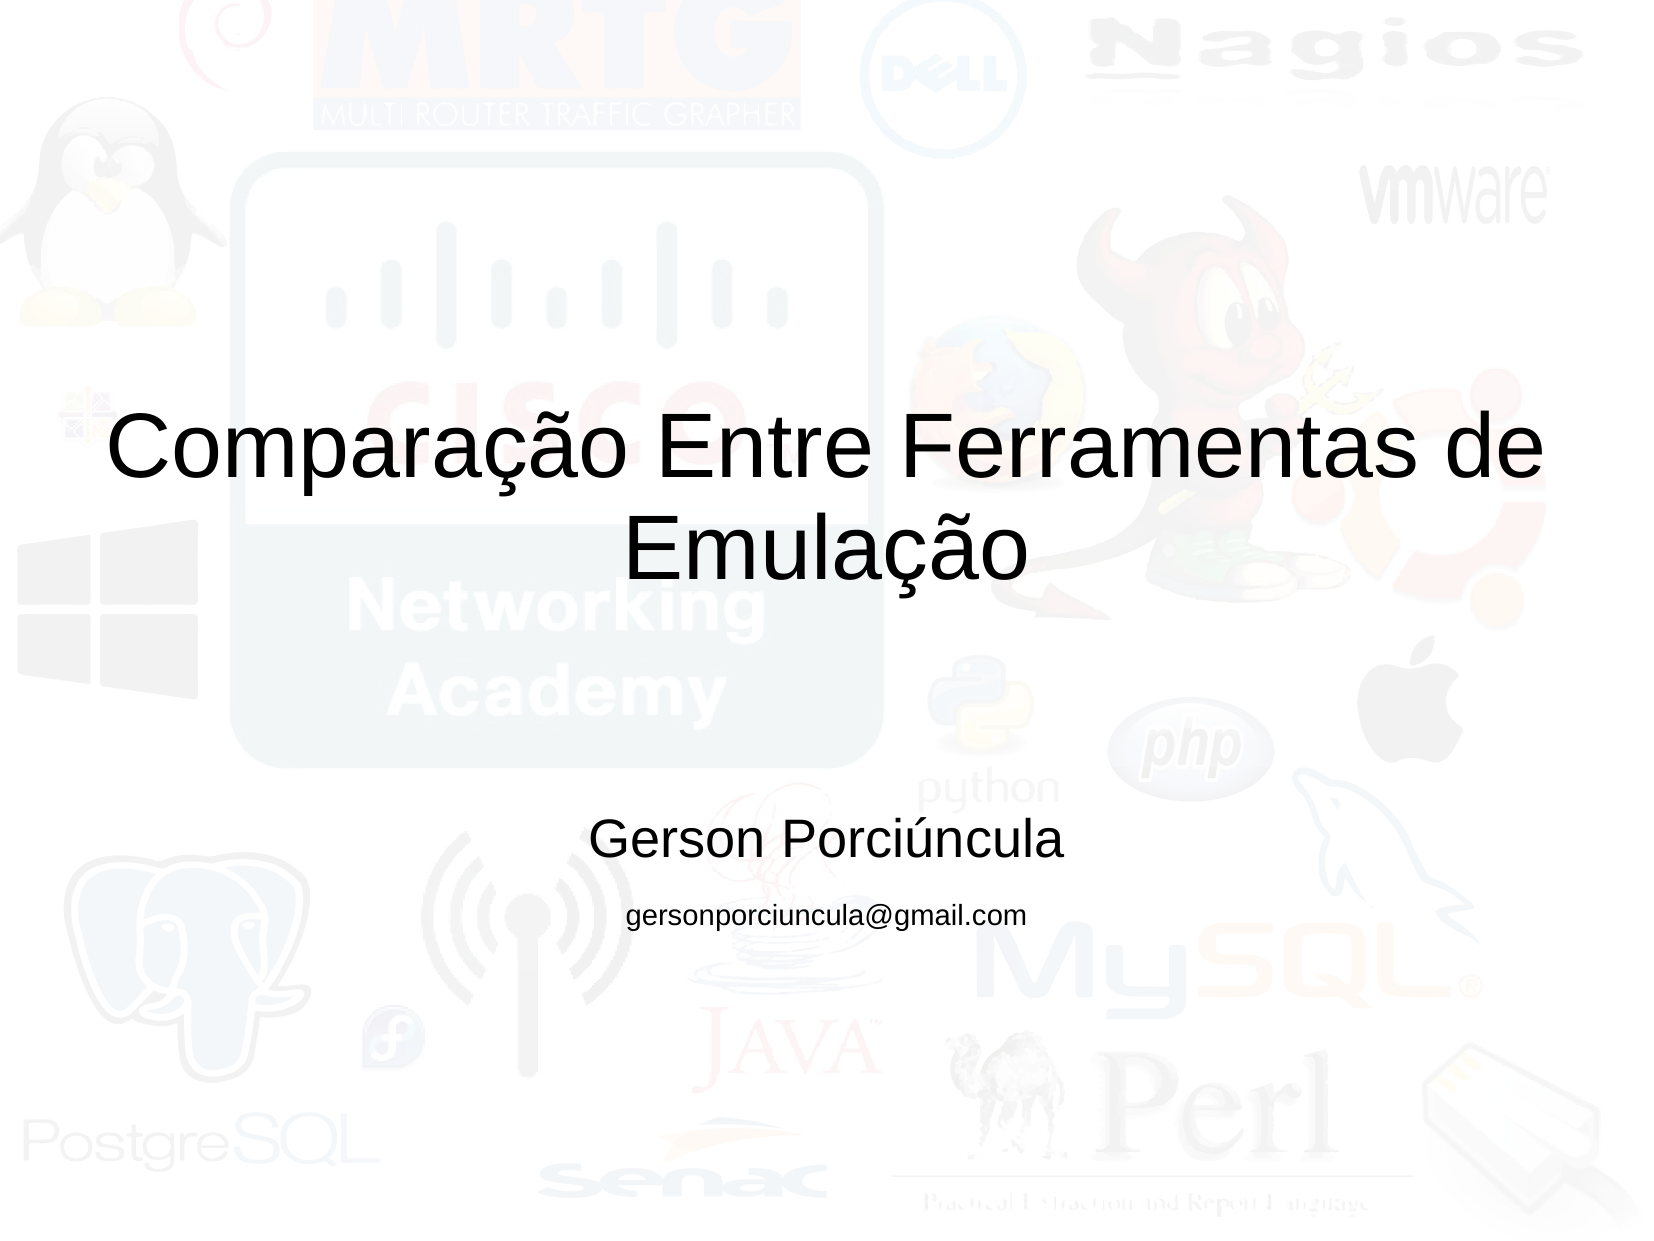

#
Comparação Entre Ferramentas de Emulação
Gerson Porciúncula
gersonporciuncula@gmail.com